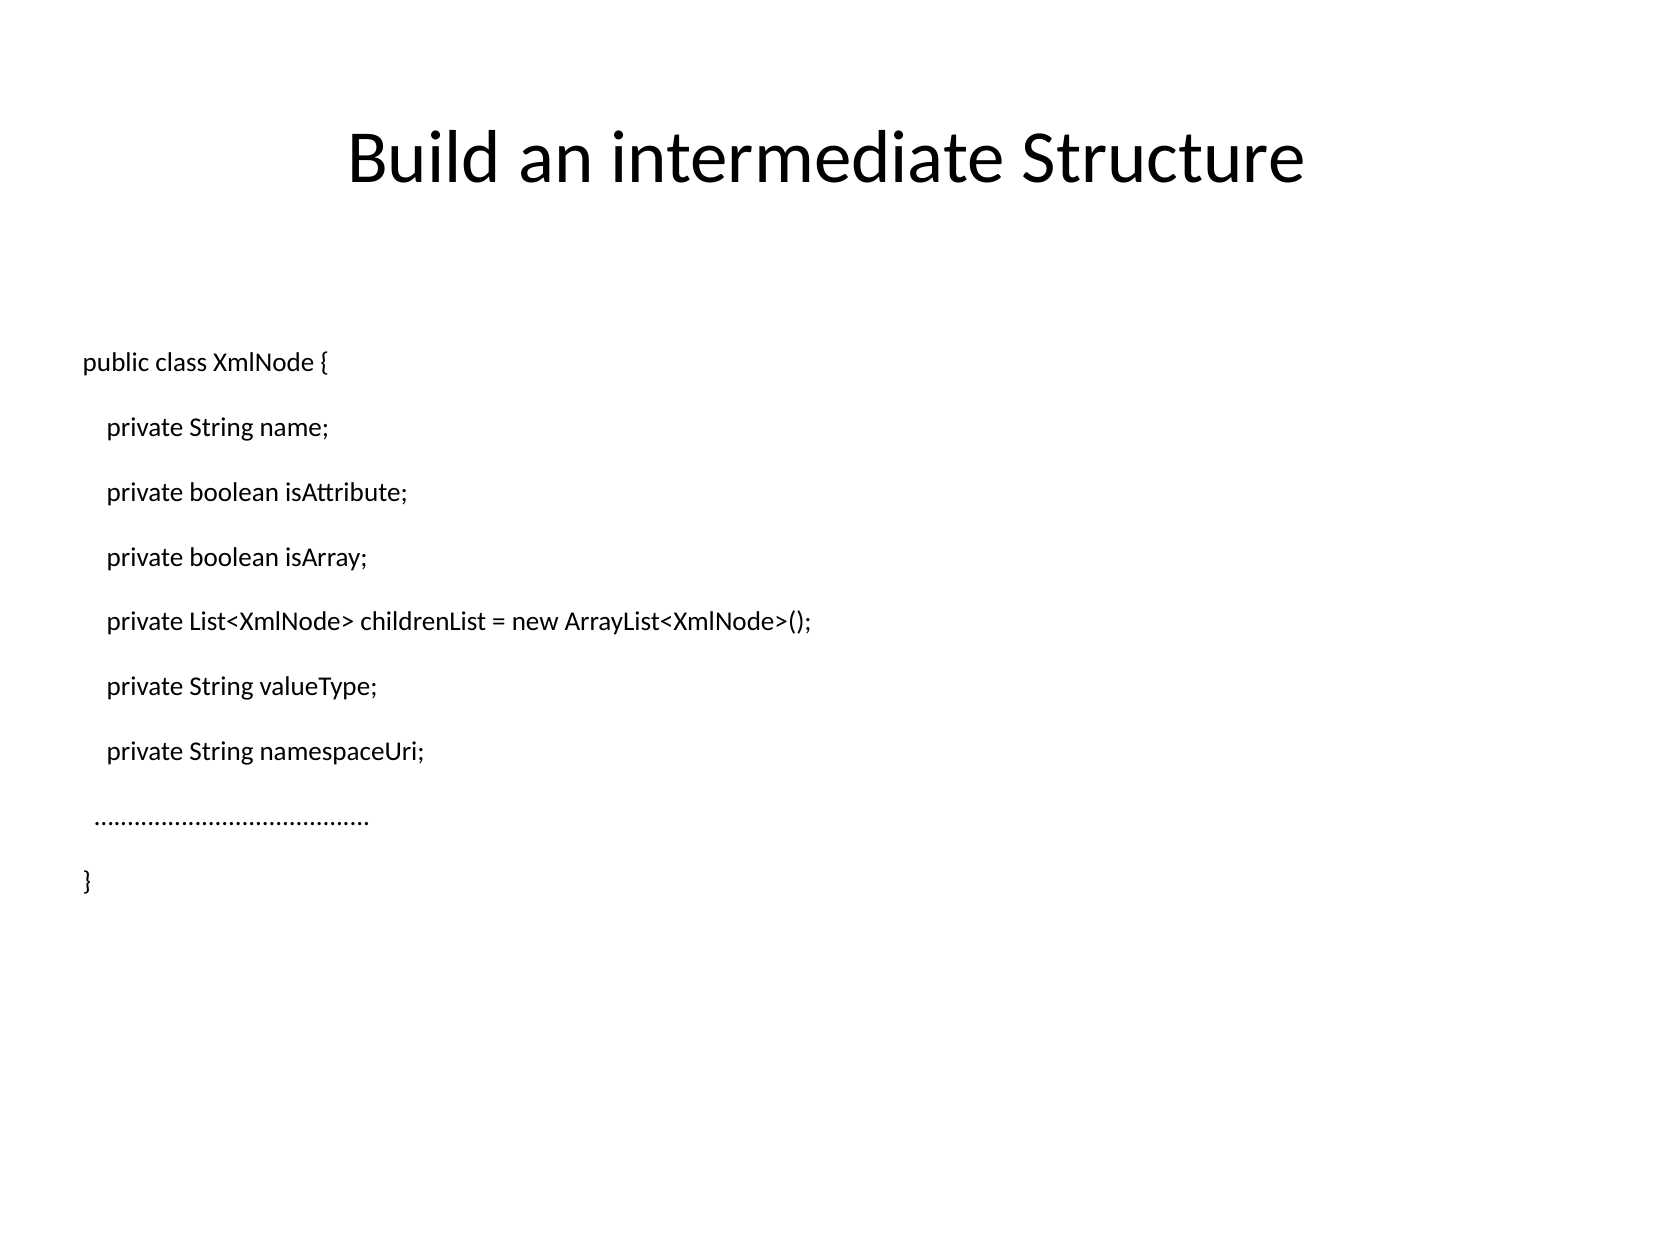

# Build an intermediate Structure
public class XmlNode {
 private String name;
 private boolean isAttribute;
 private boolean isArray;
 private List<XmlNode> childrenList = new ArrayList<XmlNode>();
 private String valueType;
 private String namespaceUri;
 …......................................
}